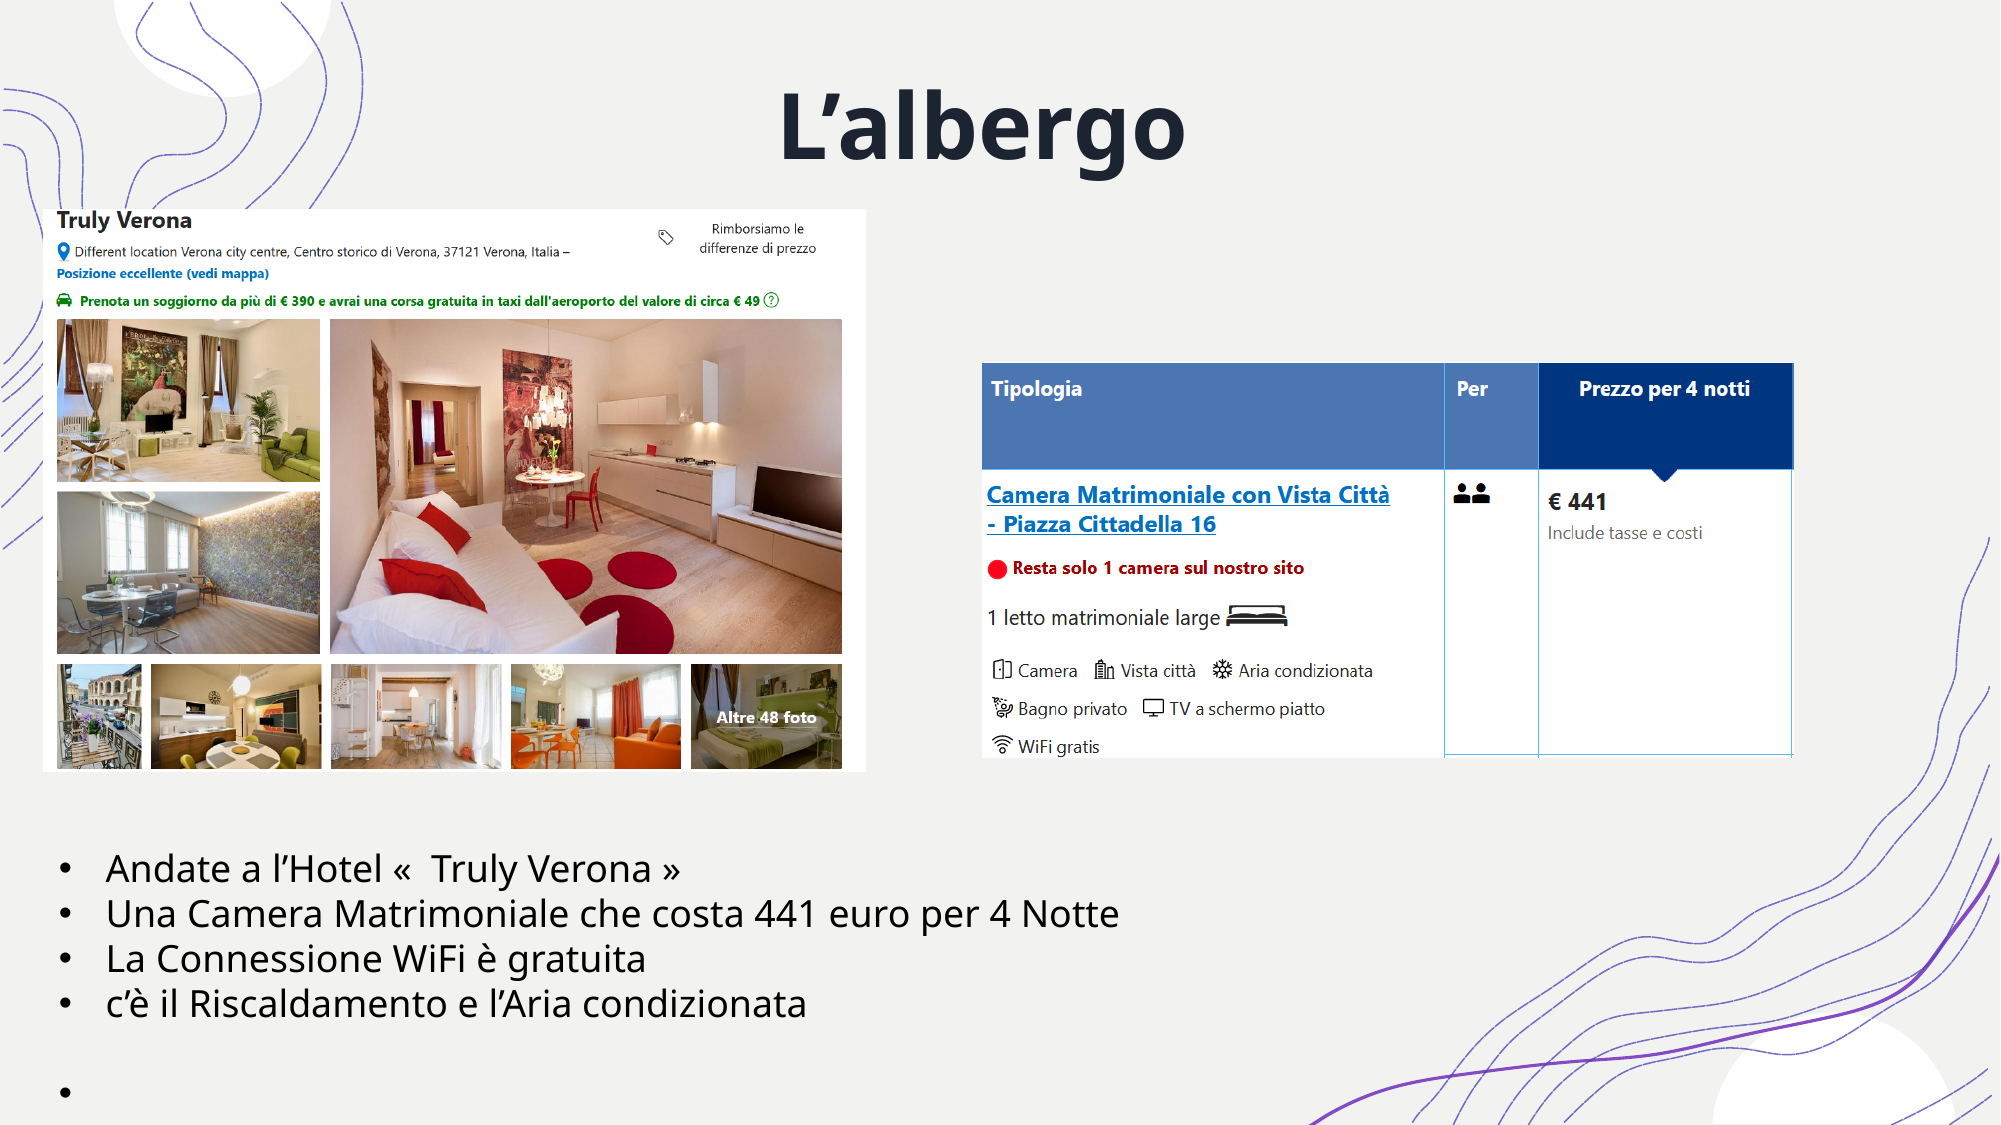

# L’albergo
Andate a l’Hotel «  Truly Verona »
Una Camera Matrimoniale che costa 441 euro per 4 Notte
La Connessione WiFi è gratuita
c’è il Riscaldamento e l’Aria condizionata